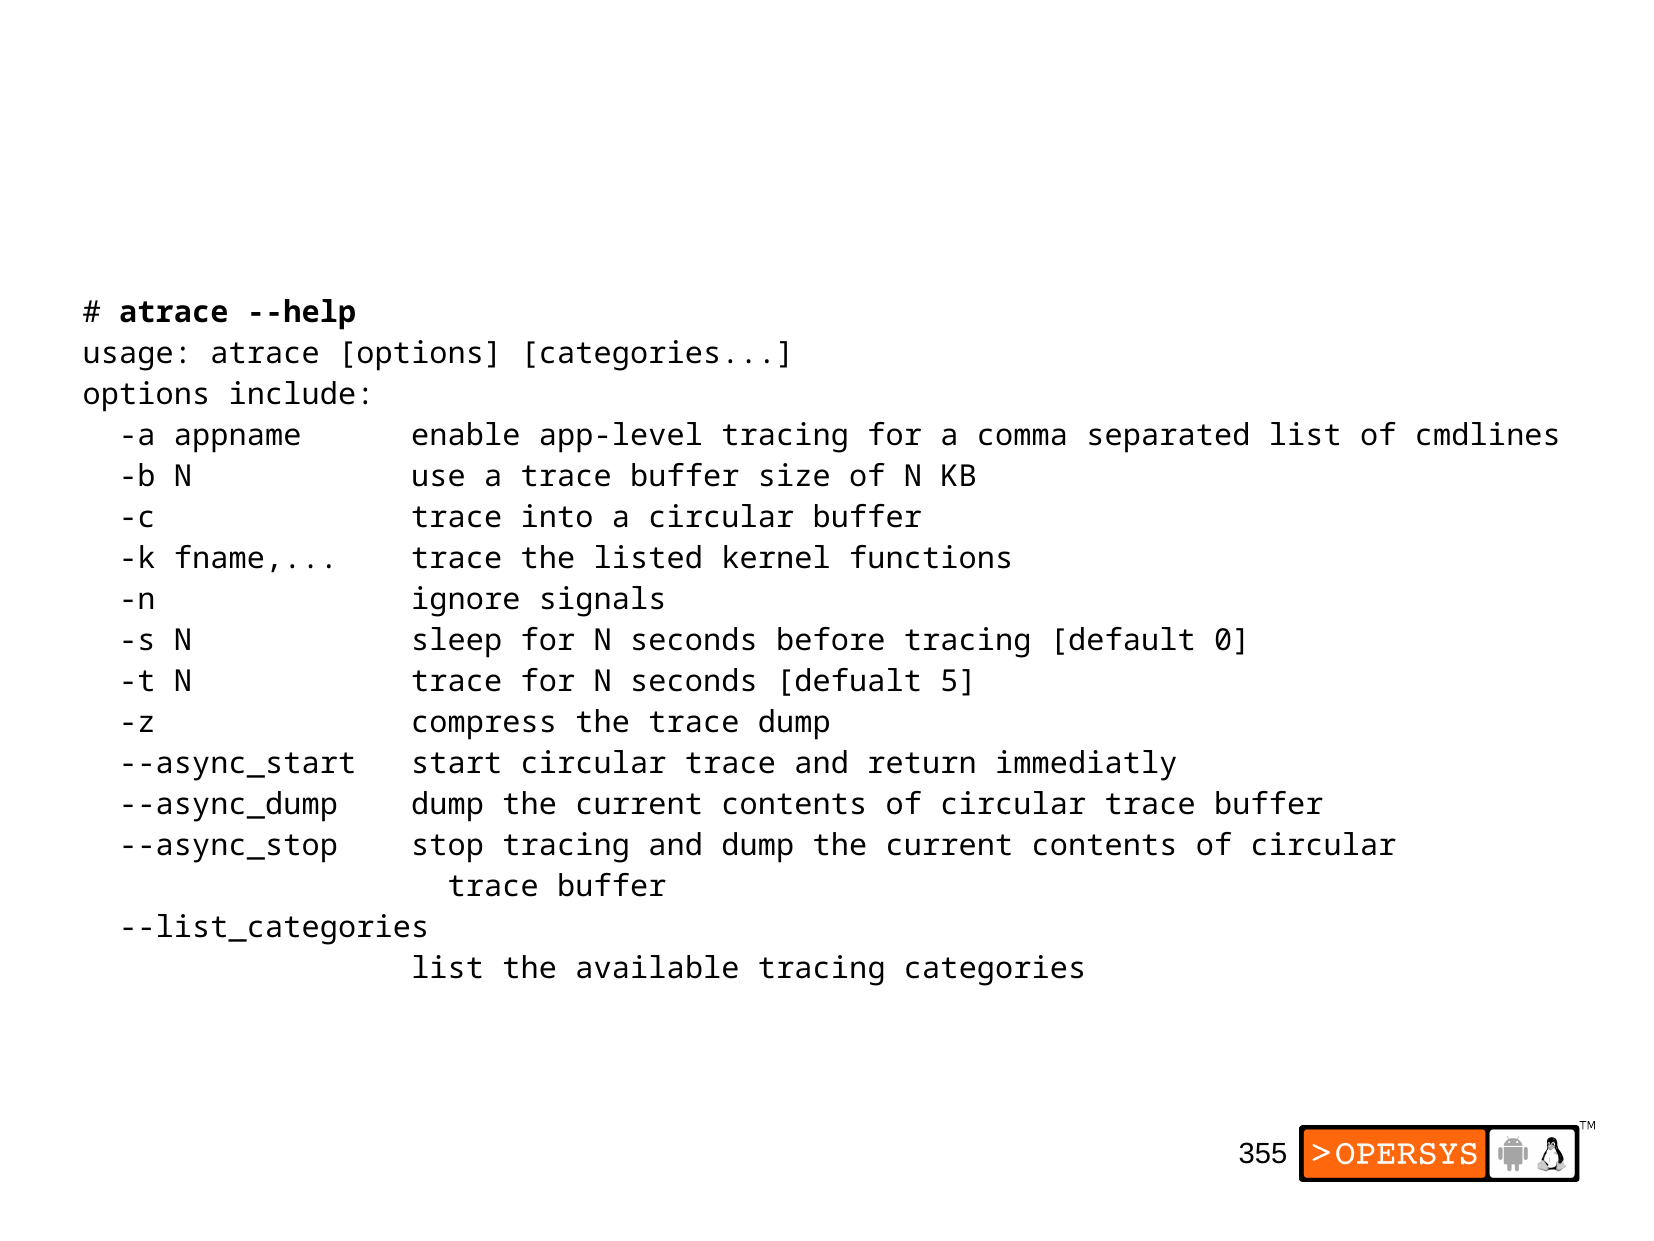

# # atrace --help
usage: atrace [options] [categories...]
options include:
 -a appname enable app-level tracing for a comma separated list of cmdlines
 -b N use a trace buffer size of N KB
 -c trace into a circular buffer
 -k fname,... trace the listed kernel functions
 -n ignore signals
 -s N sleep for N seconds before tracing [default 0]
 -t N trace for N seconds [defualt 5]
 -z compress the trace dump
 --async_start start circular trace and return immediatly
 --async_dump dump the current contents of circular trace buffer
 --async_stop stop tracing and dump the current contents of circular
 trace buffer
 --list_categories
 list the available tracing categories